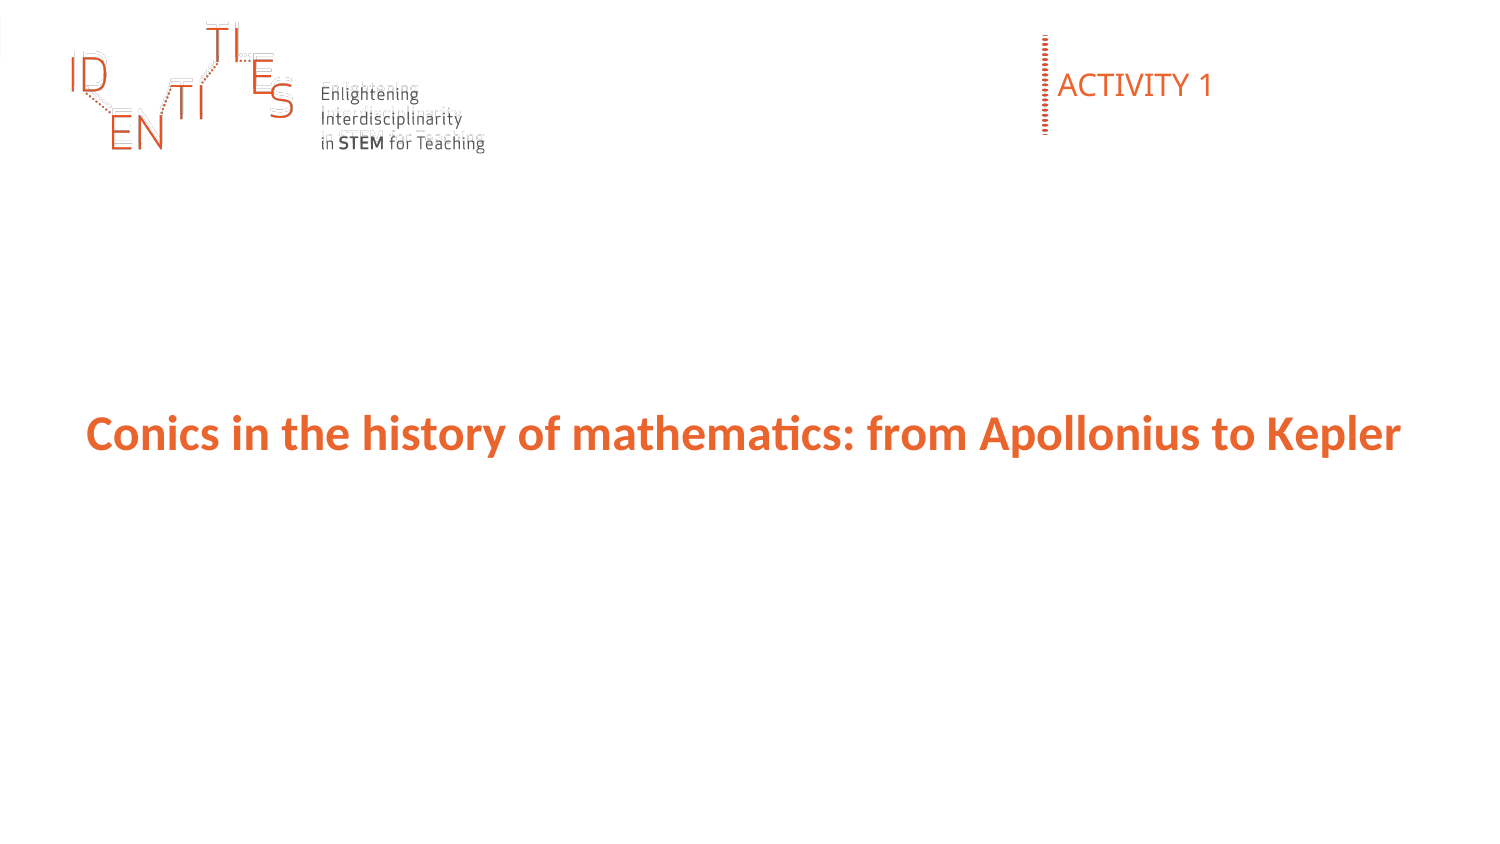

ACTIVITY 1
Conics in the history of mathematics: from Apollonius to Kepler